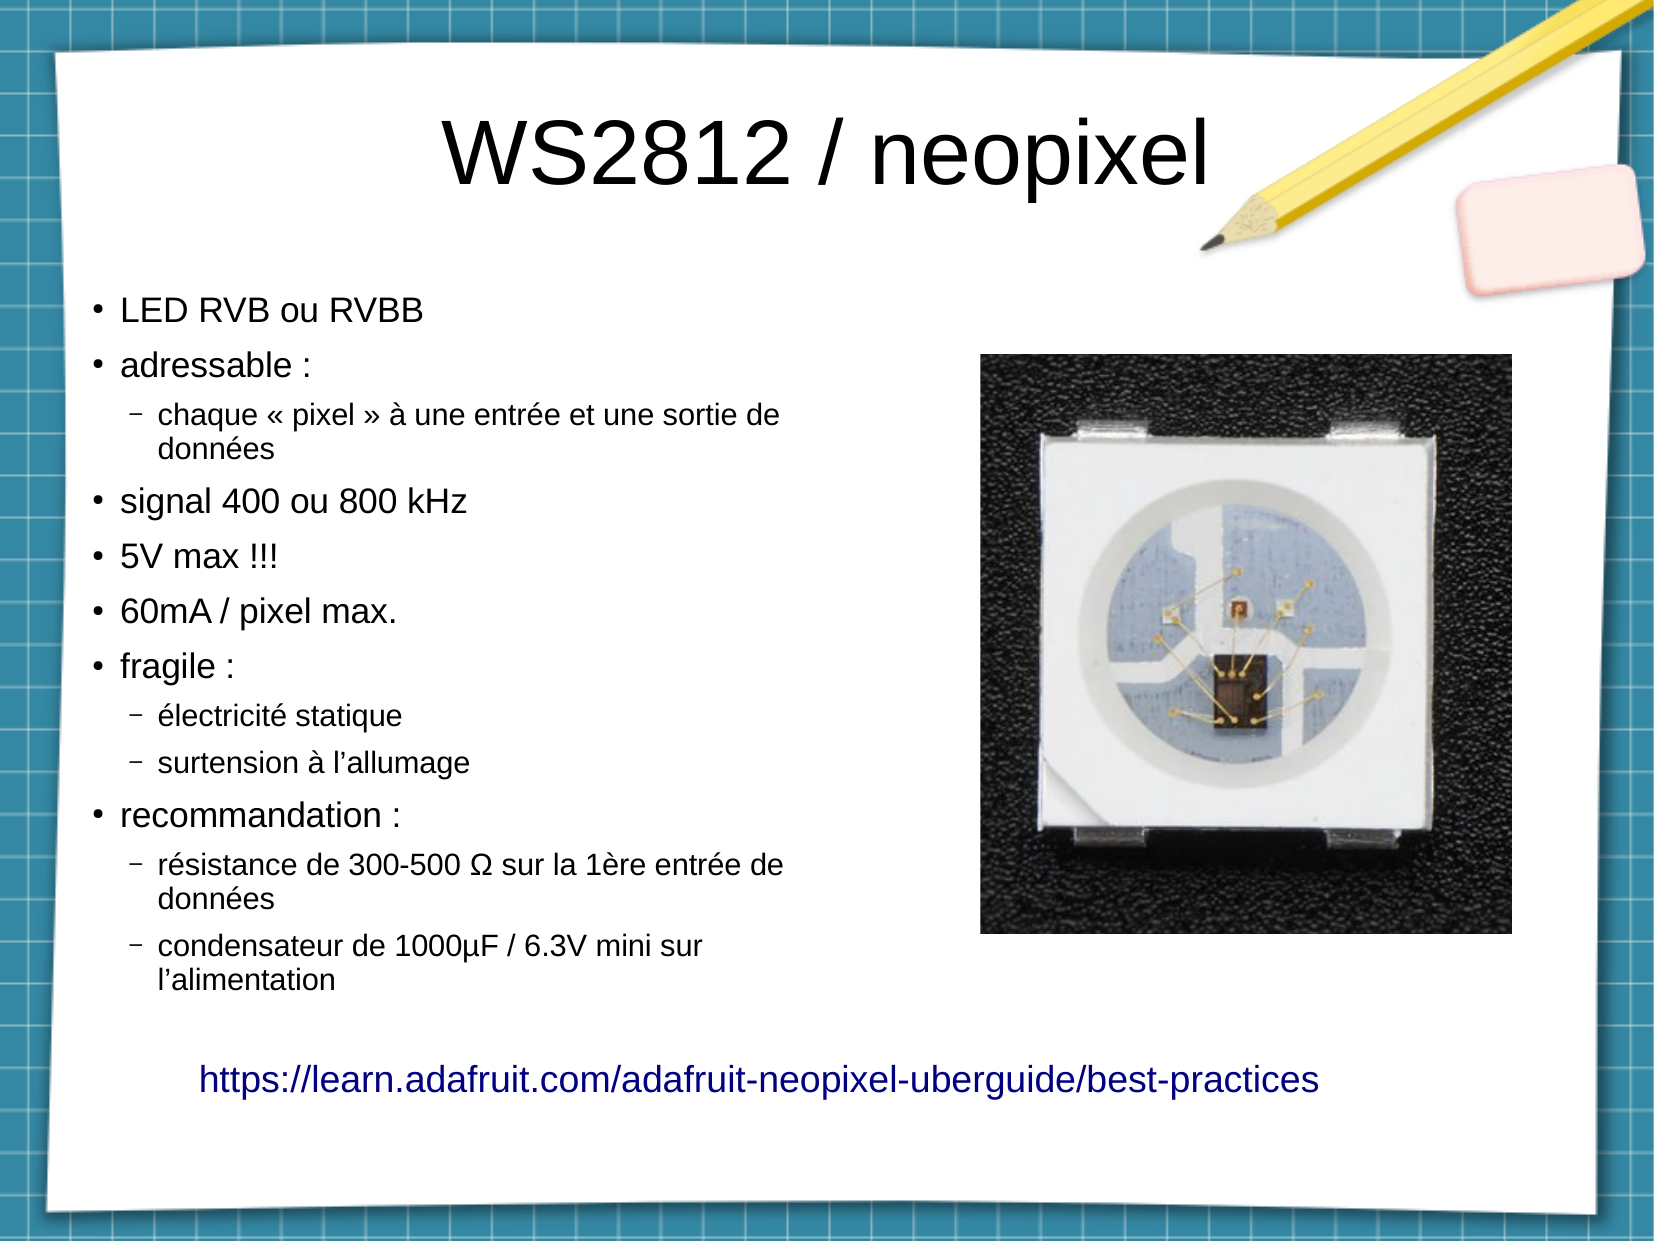

# WS2812 / neopixel
LED RVB ou RVBB
adressable :
chaque « pixel » à une entrée et une sortie de données
signal 400 ou 800 kHz
5V max !!!
60mA / pixel max.
fragile :
électricité statique
surtension à l’allumage
recommandation :
résistance de 300-500 Ω sur la 1ère entrée de données
condensateur de 1000µF / 6.3V mini sur l’alimentation
https://learn.adafruit.com/adafruit-neopixel-uberguide/best-practices